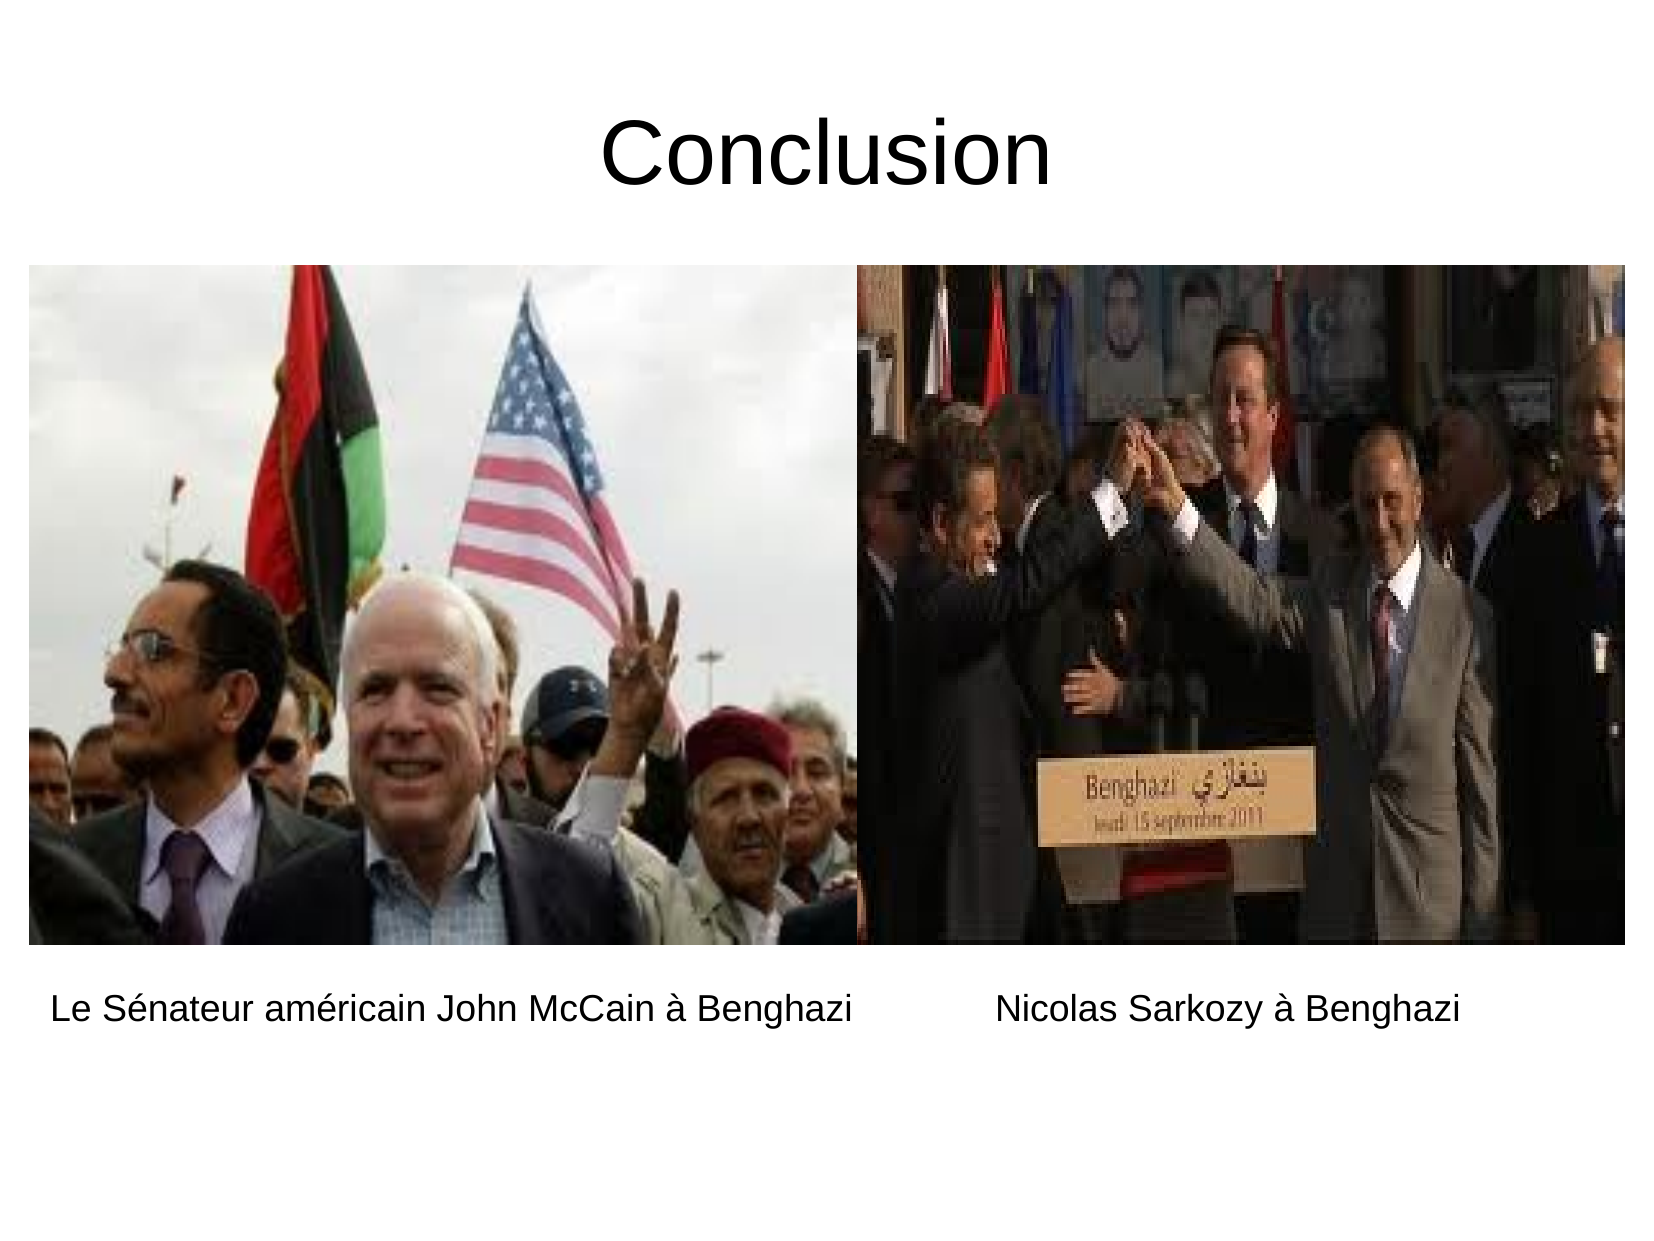

# Conclusion
Le Sénateur américain John McCain à Benghazi
Nicolas Sarkozy à Benghazi